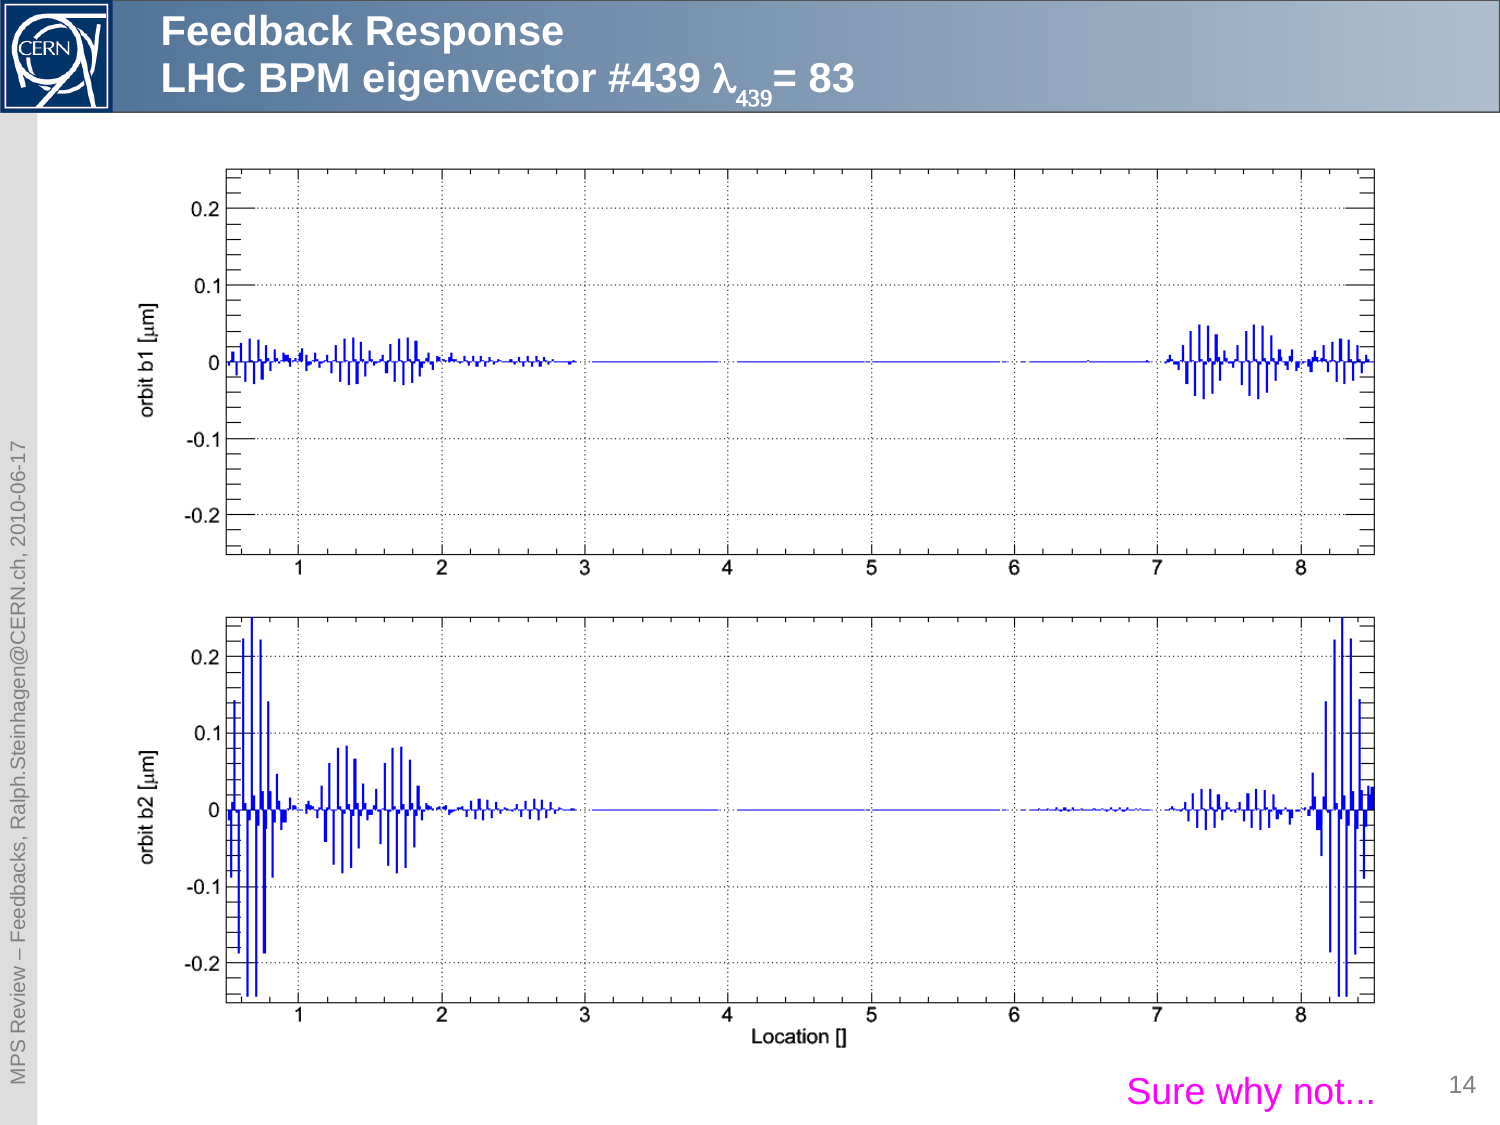

# Feedback Response LHC BPM eigenvector #439 l439= 83
Sure why not...